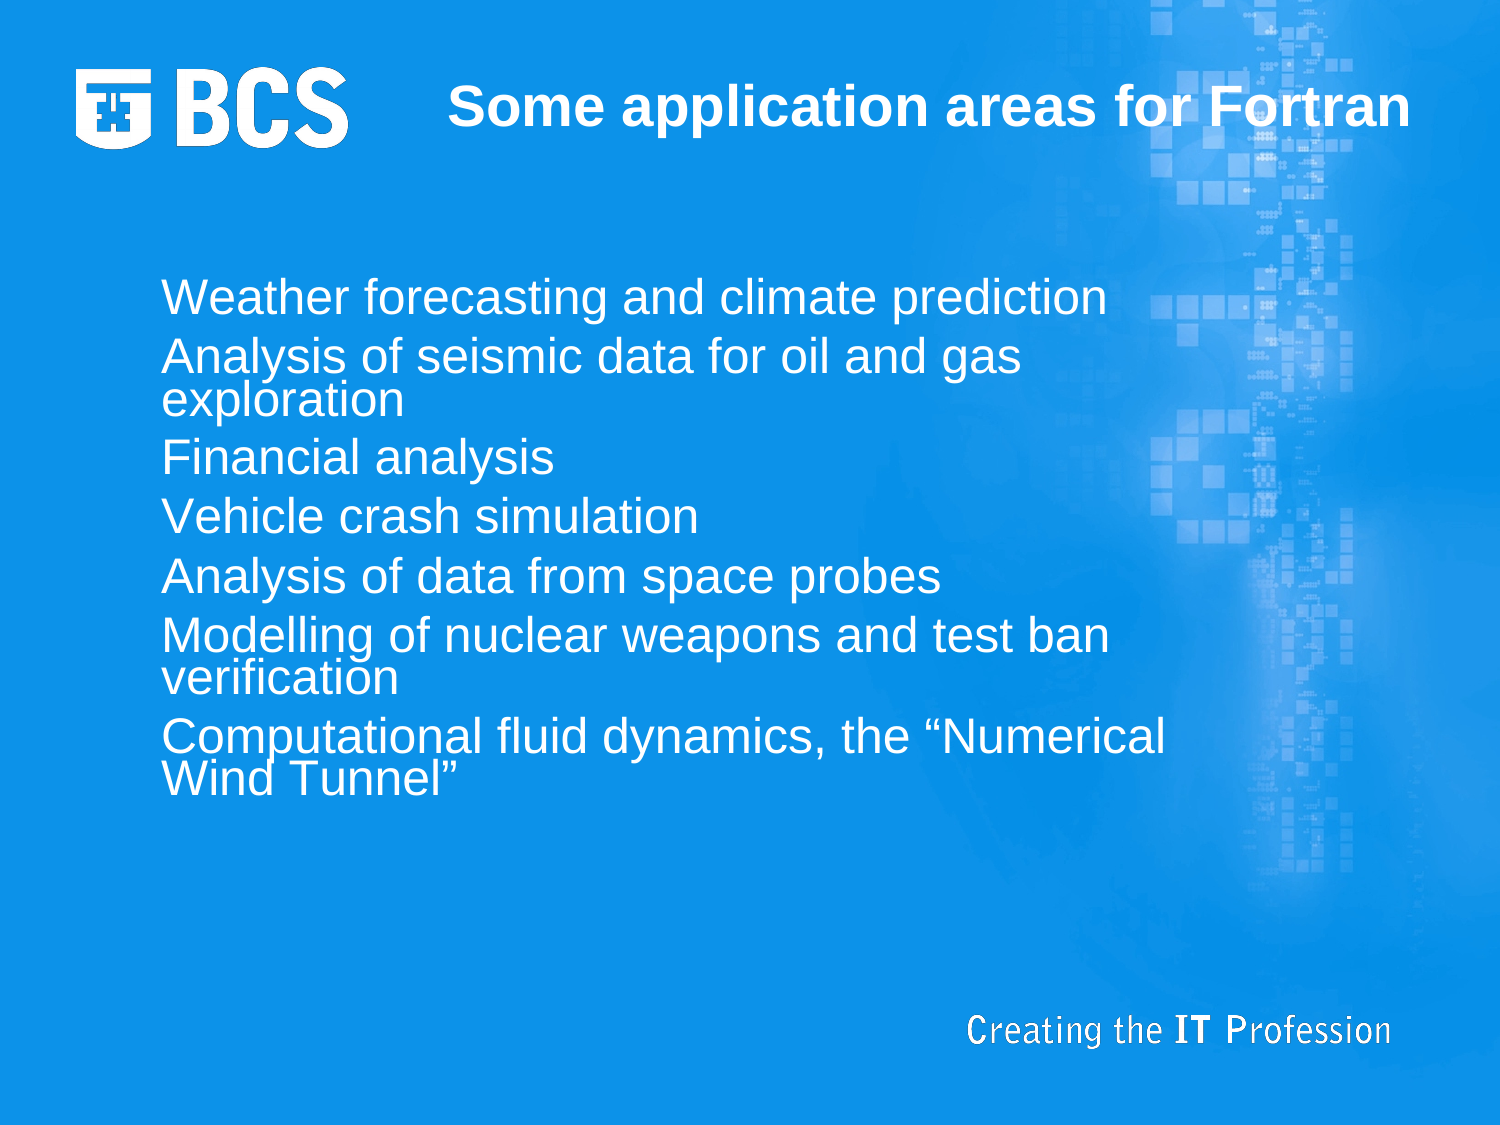

# Some application areas for Fortran
Weather forecasting and climate prediction
Analysis of seismic data for oil and gas exploration
Financial analysis
Vehicle crash simulation
Analysis of data from space probes
Modelling of nuclear weapons and test ban verification
Computational fluid dynamics, the “Numerical Wind Tunnel”